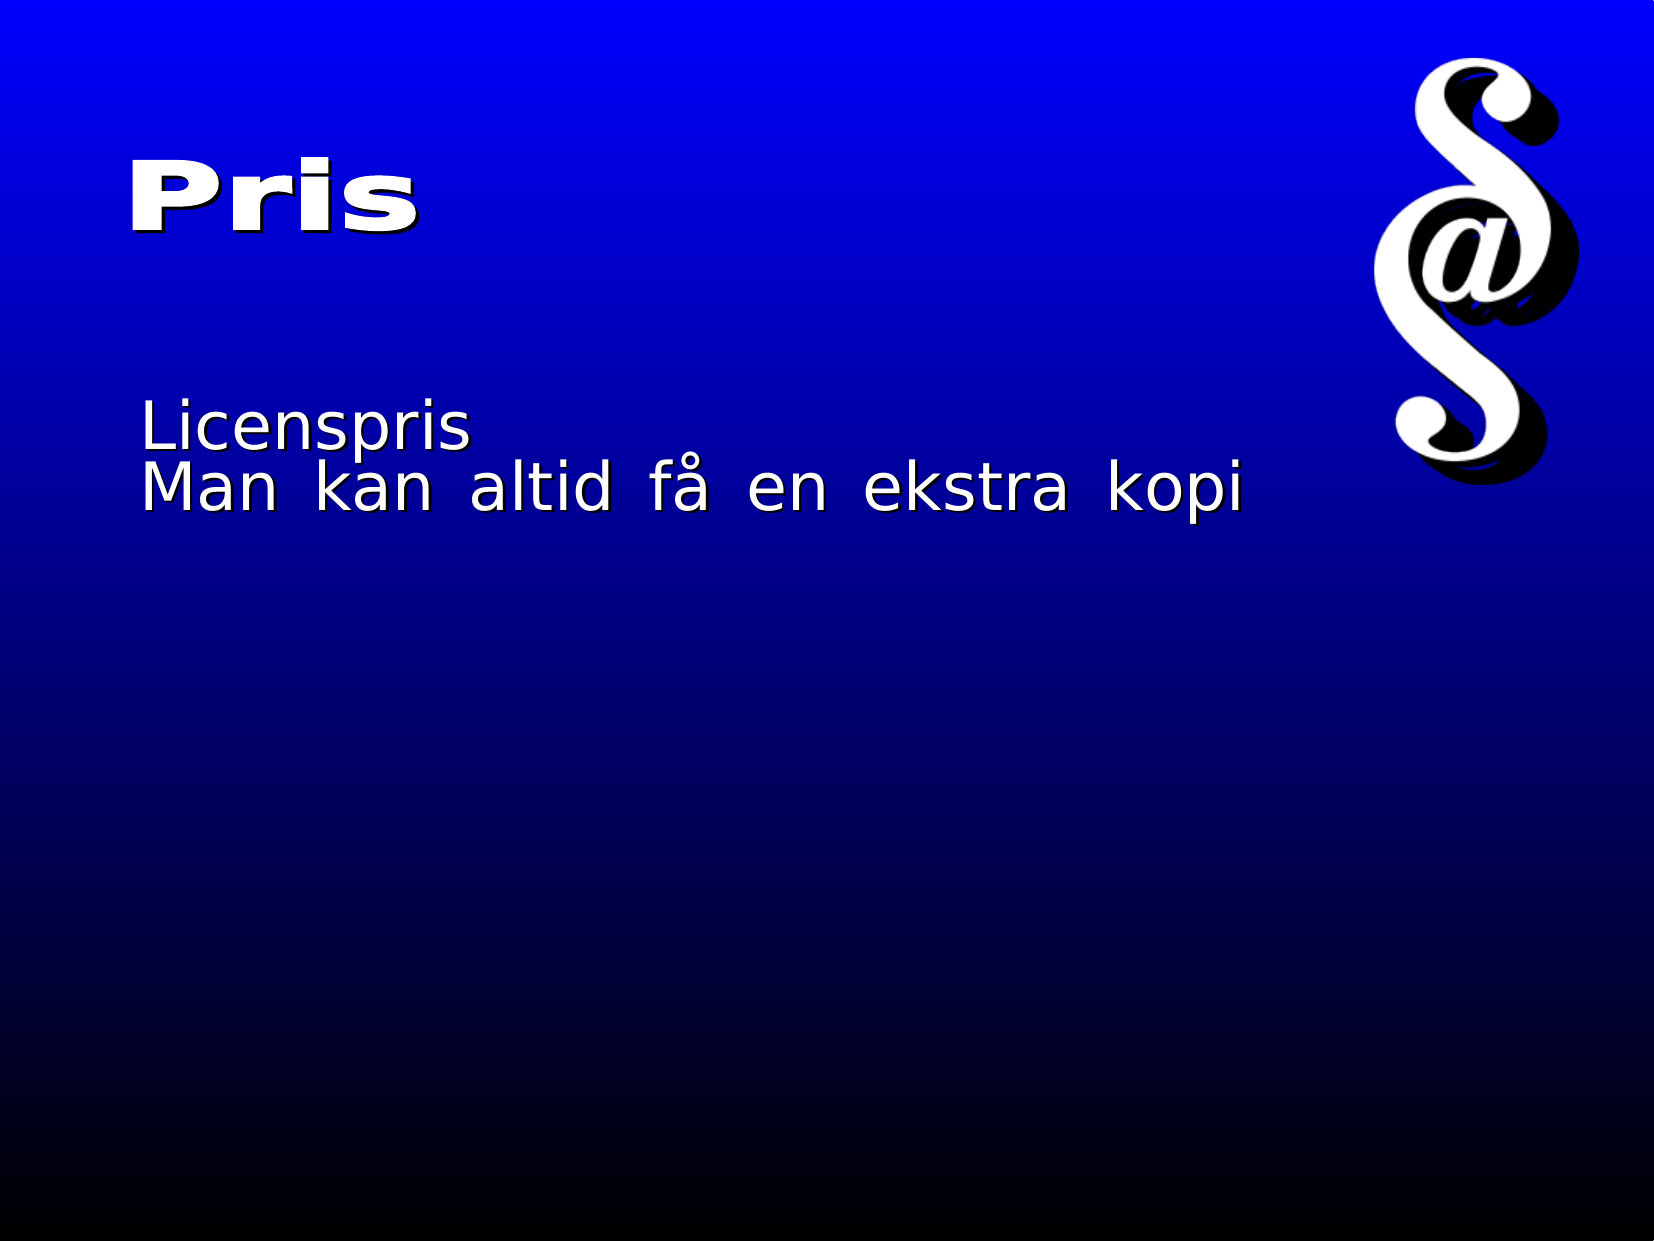

# Pris
Licenspris
Man kan altid få en ekstra kopi